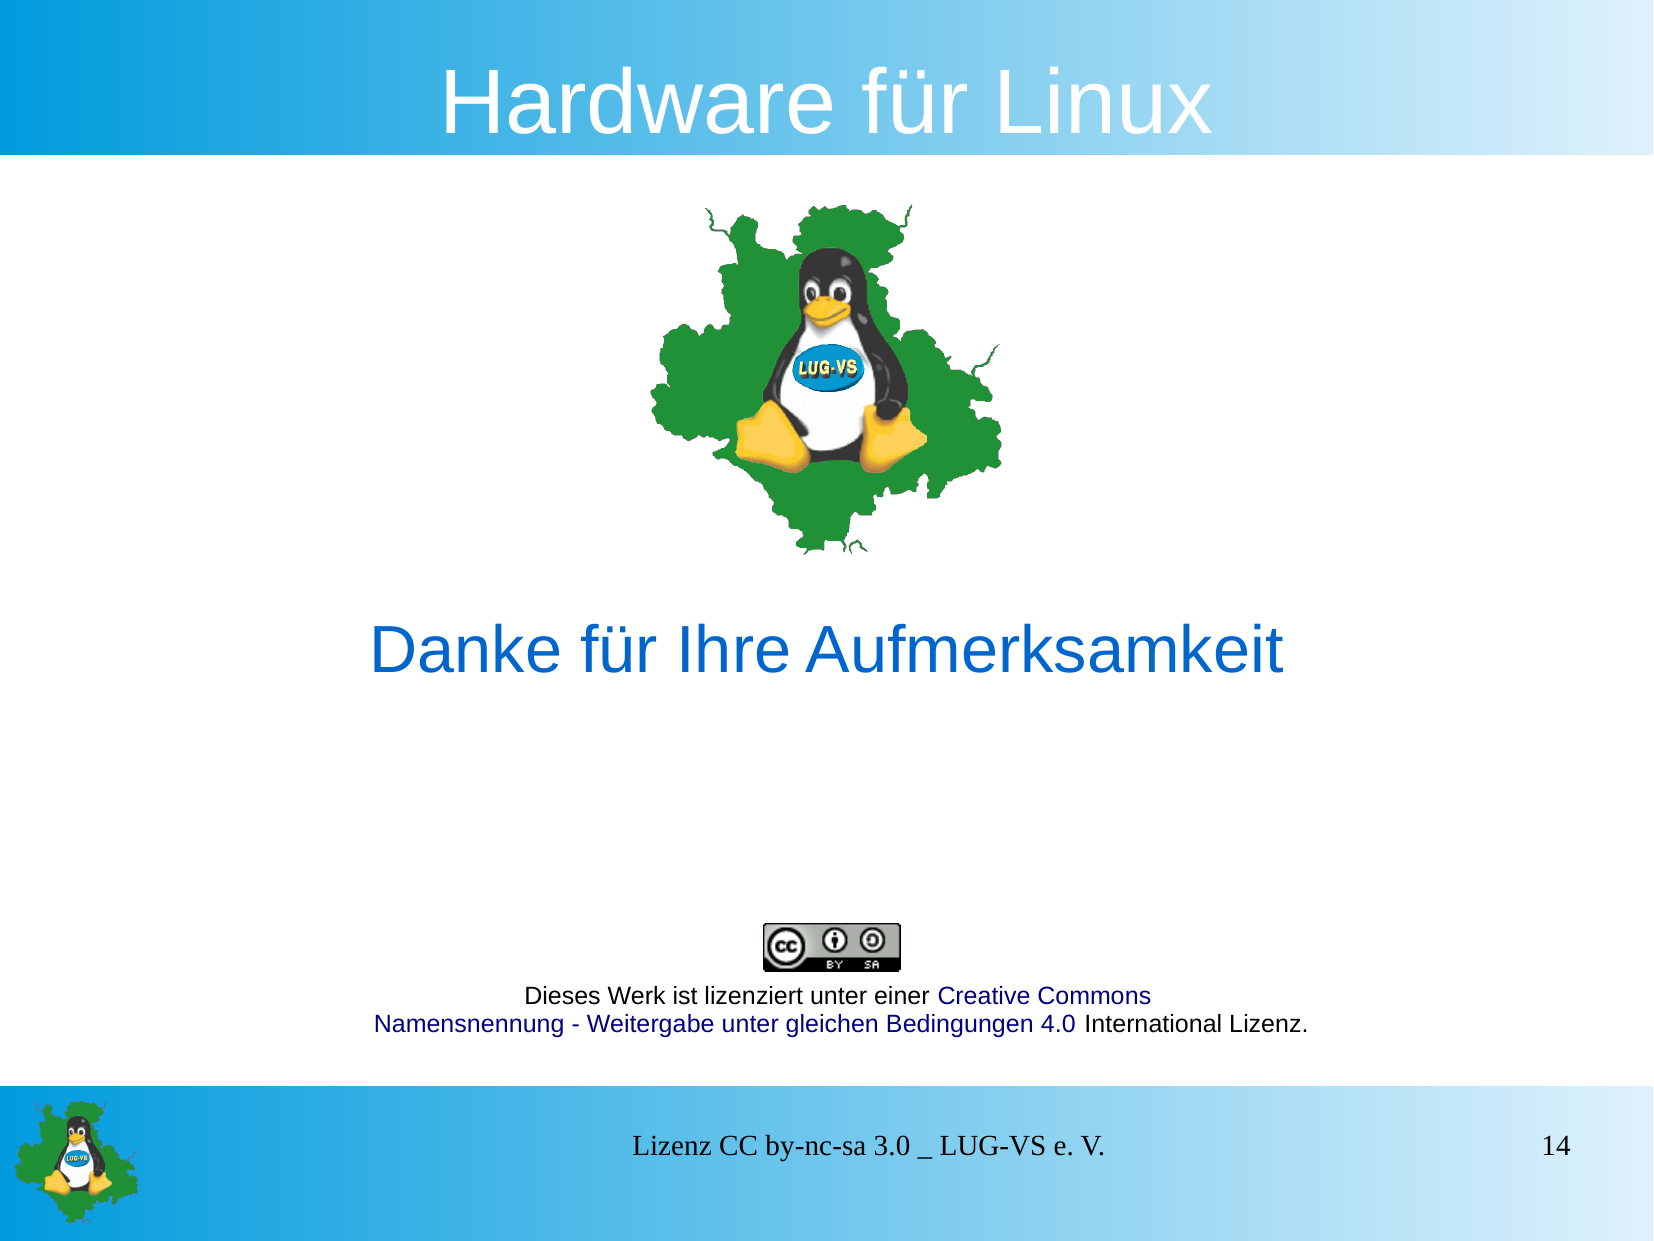

# Hardware für Linux
Danke für Ihre Aufmerksamkeit
Dieses Werk ist lizenziert unter einer Creative Commons Namensnennung - Weitergabe unter gleichen Bedingungen 4.0 International Lizenz.